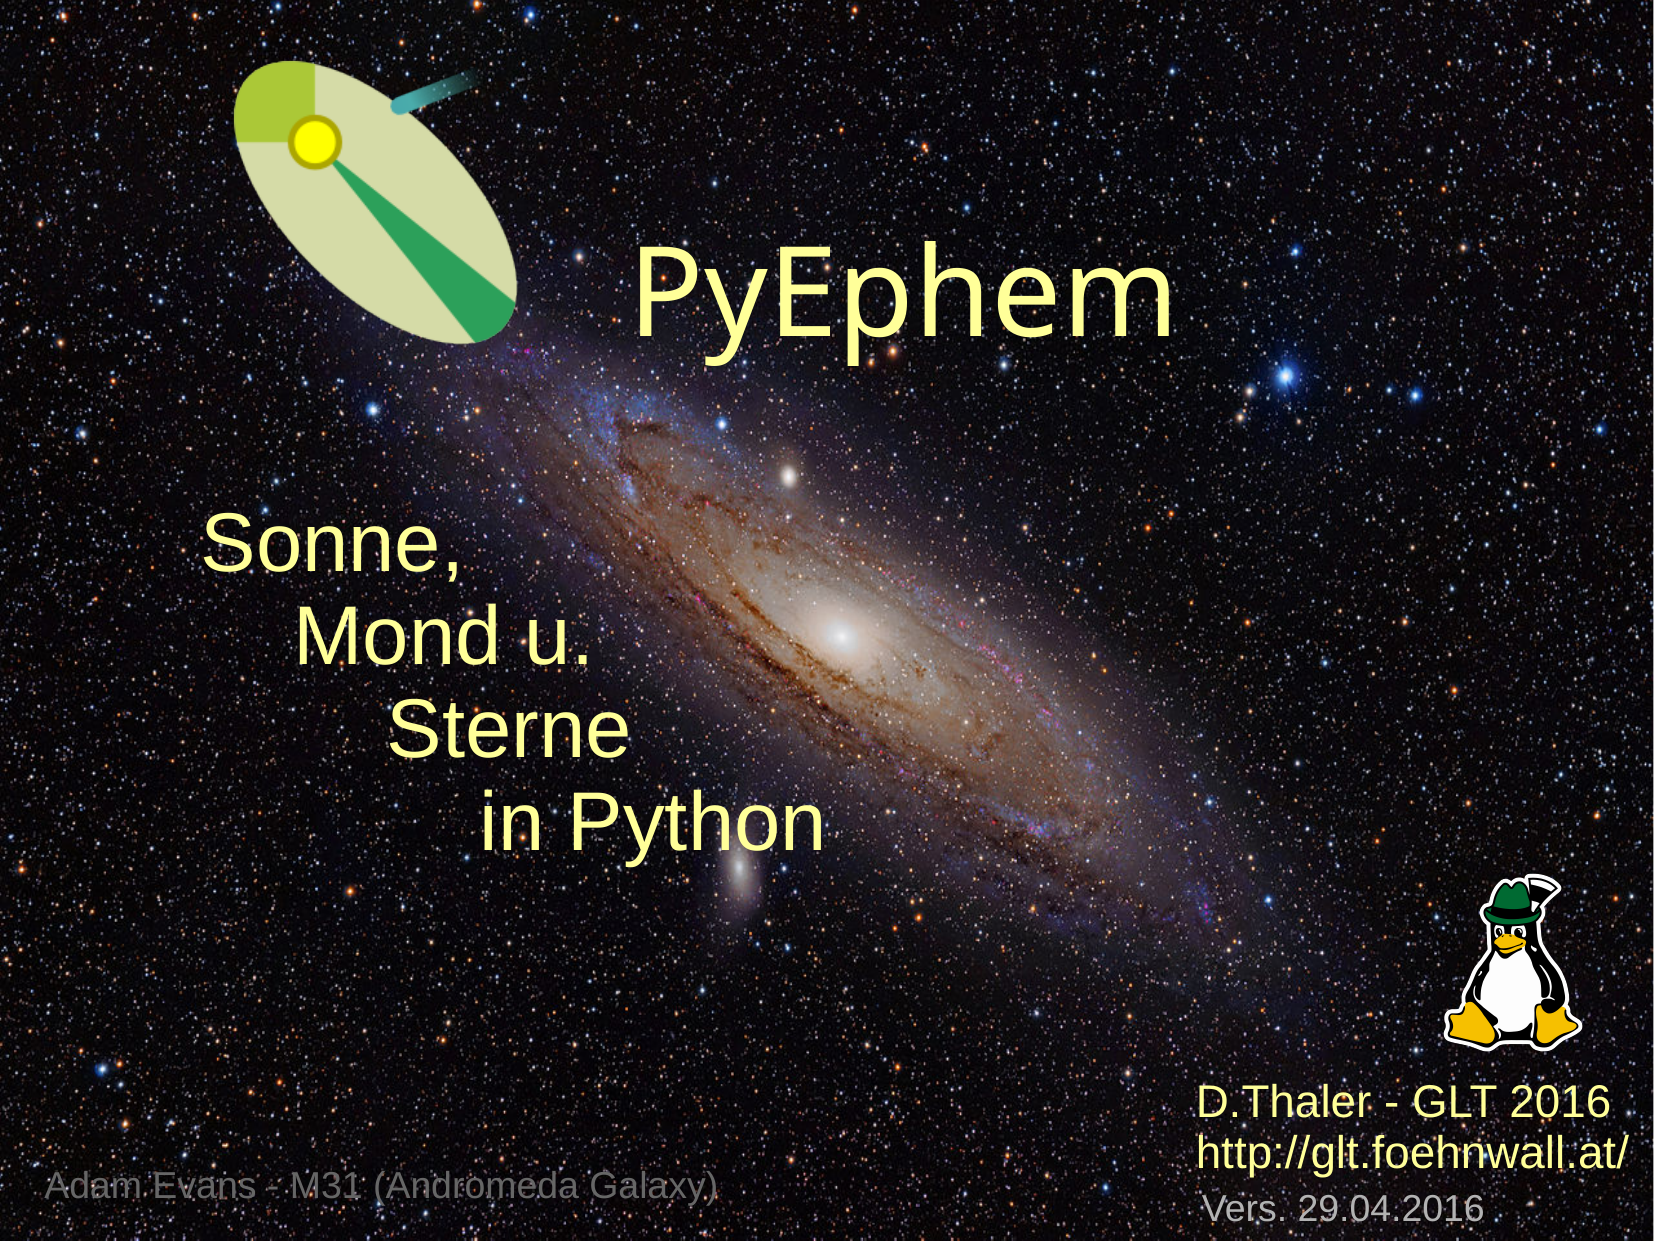

PyEphem
# Sonne,
 Mond u.
 Sterne
 in Python
D.Thaler - GLT 2016
http://glt.foehnwall.at/
Adam Evans - M31 (Andromeda Galaxy)
Vers. 29.04.2016